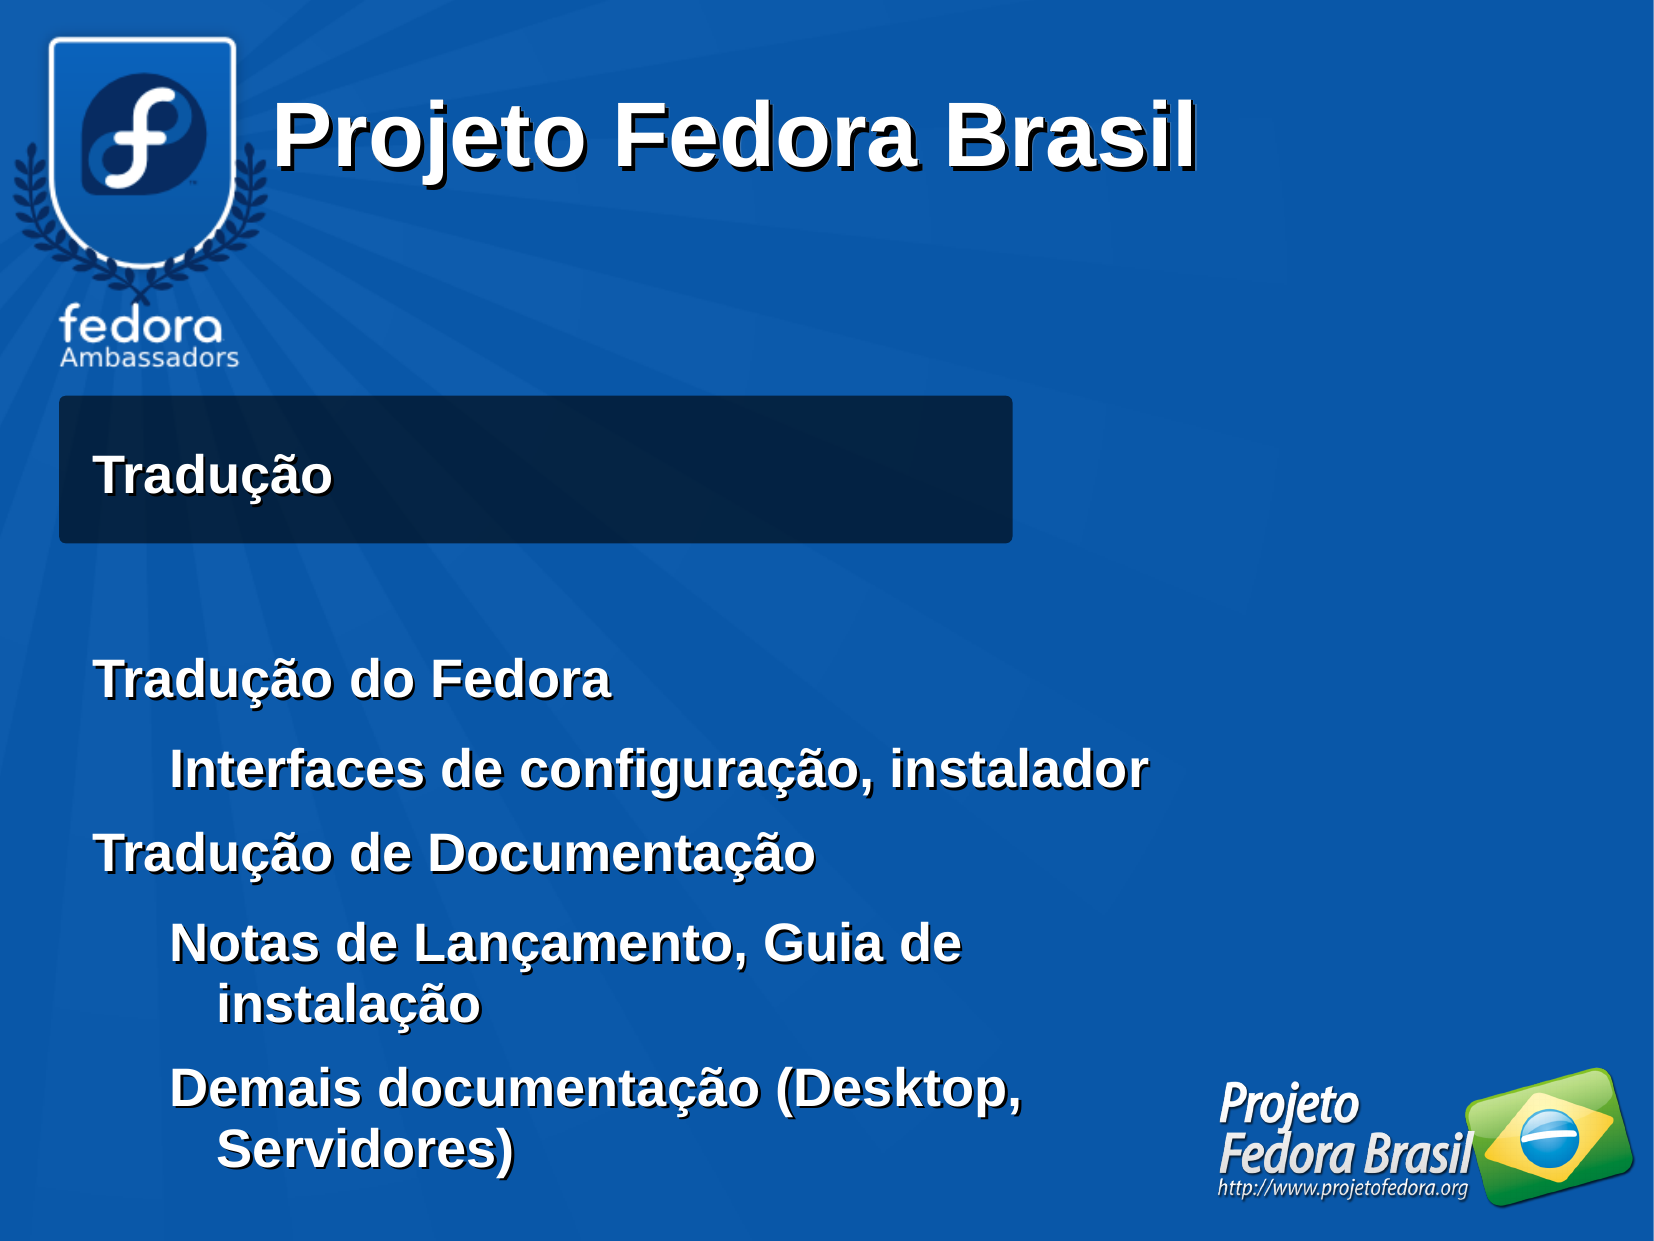

# Projeto Fedora Brasil
Tradução
Tradução do Fedora
Interfaces de configuração, instalador
Tradução de Documentação
Notas de Lançamento, Guia de instalação
Demais documentação (Desktop, Servidores)